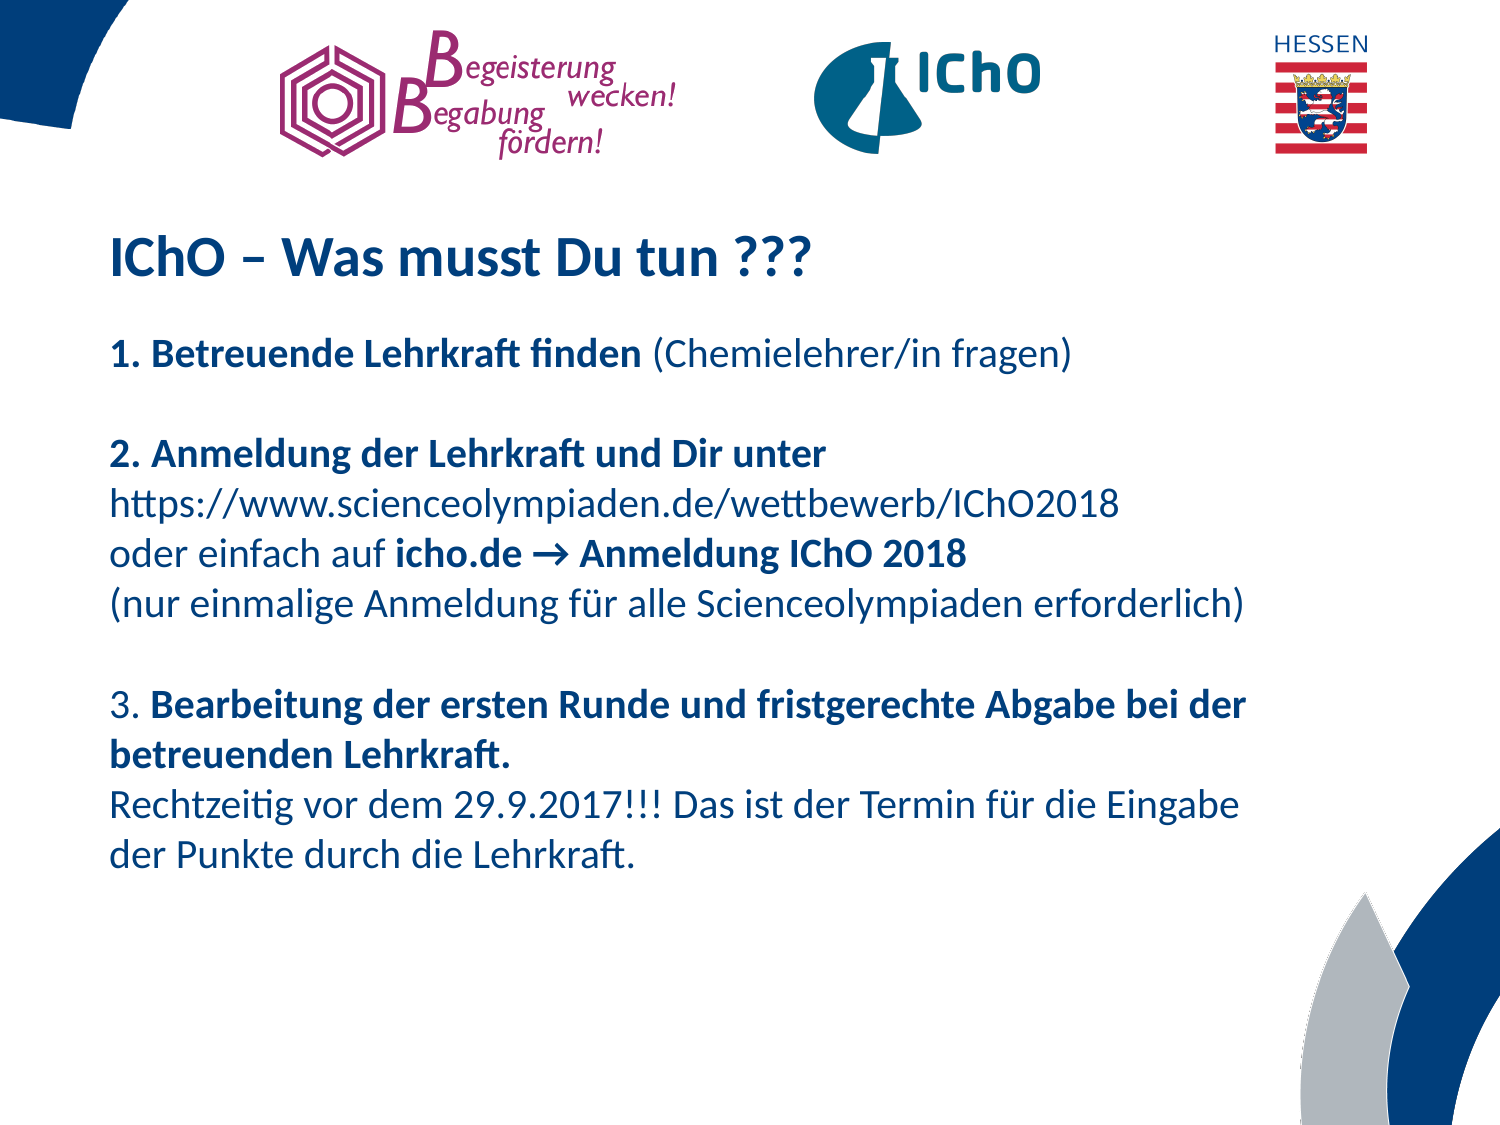

IChO – Was musst Du tun ???
1. Betreuende Lehrkraft finden (Chemielehrer/in fragen)
2. Anmeldung der Lehrkraft und Dir unter
https://www.scienceolympiaden.de/wettbewerb/IChO2018
oder einfach auf icho.de → Anmeldung IChO 2018
(nur einmalige Anmeldung für alle Scienceolympiaden erforderlich)
3. Bearbeitung der ersten Runde und fristgerechte Abgabe bei der betreuenden Lehrkraft.
Rechtzeitig vor dem 29.9.2017!!! Das ist der Termin für die Eingabe der Punkte durch die Lehrkraft.